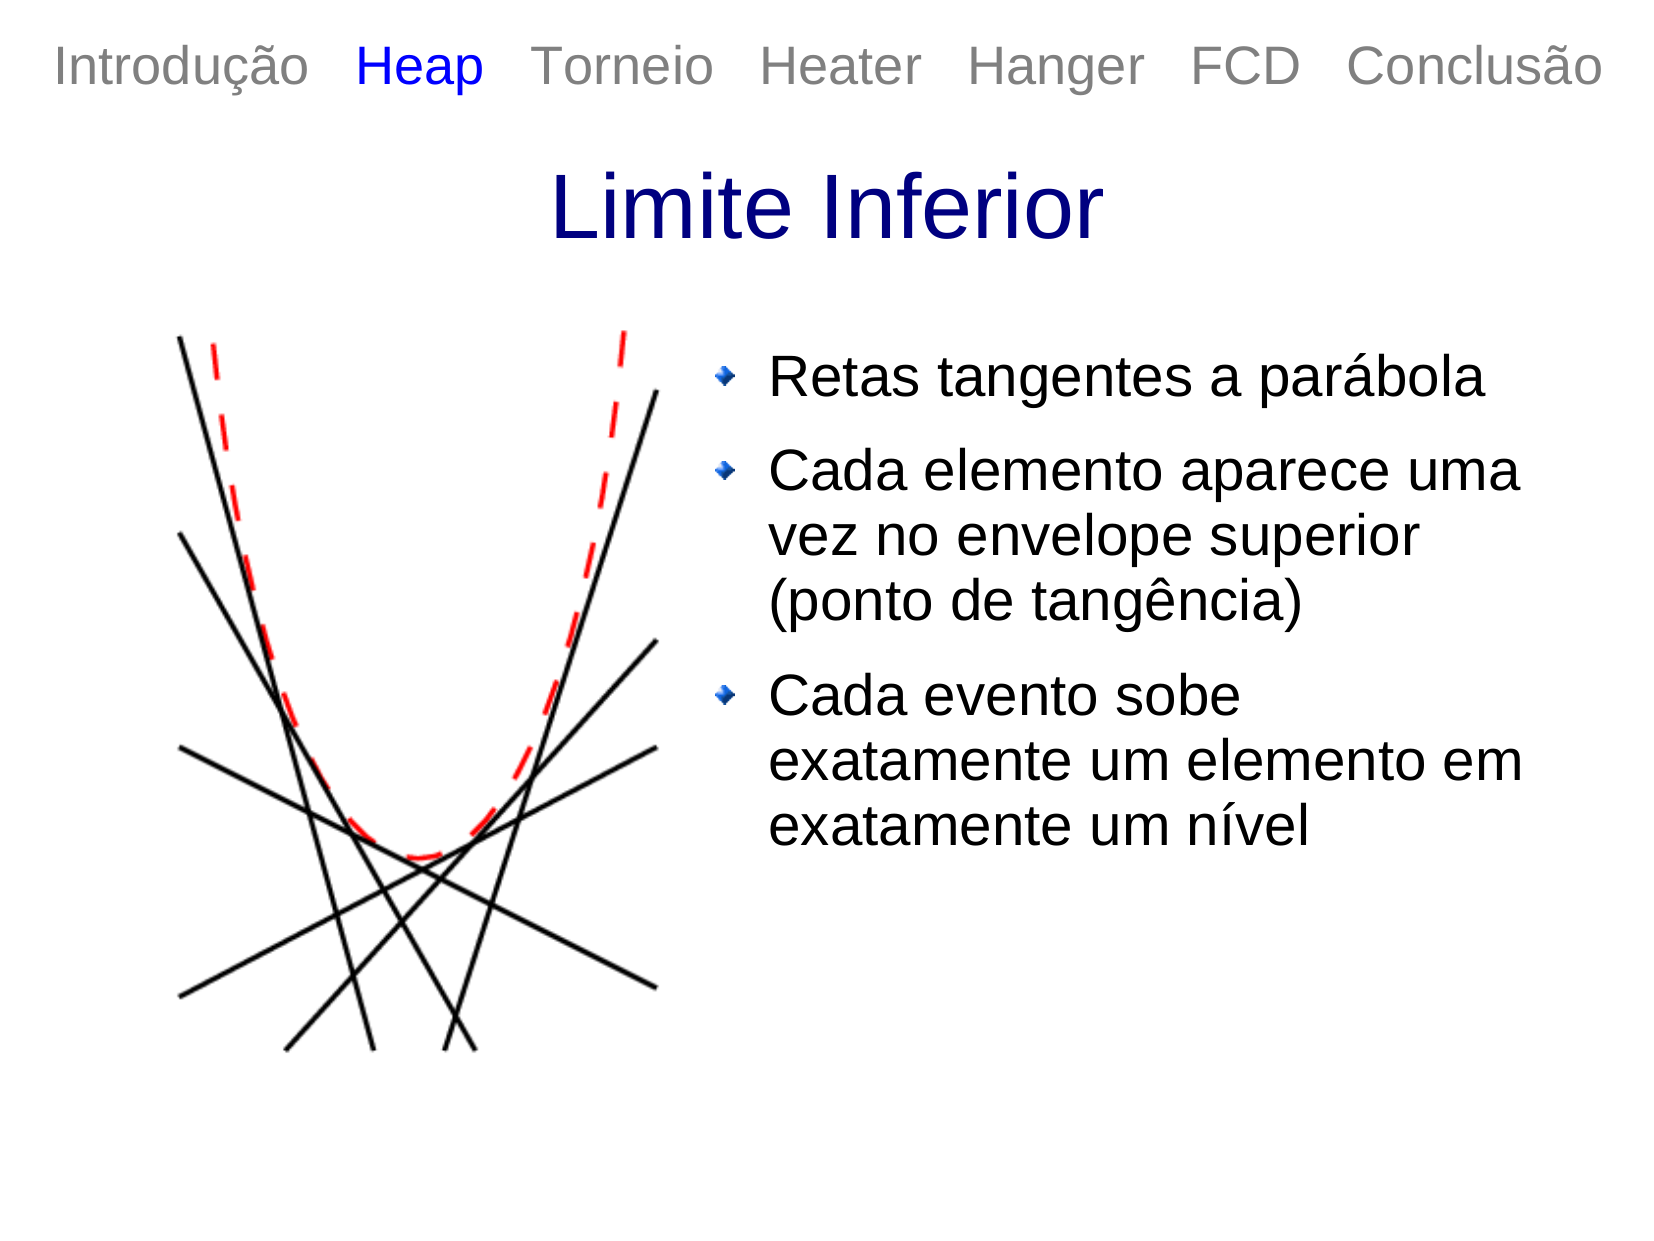

Introdução Heap Torneio Heater Hanger FCD Conclusão
# Limite Inferior
Retas tangentes a parábola
Cada elemento aparece uma vez no envelope superior (ponto de tangência)
Cada evento sobe exatamente um elemento em exatamente um nível